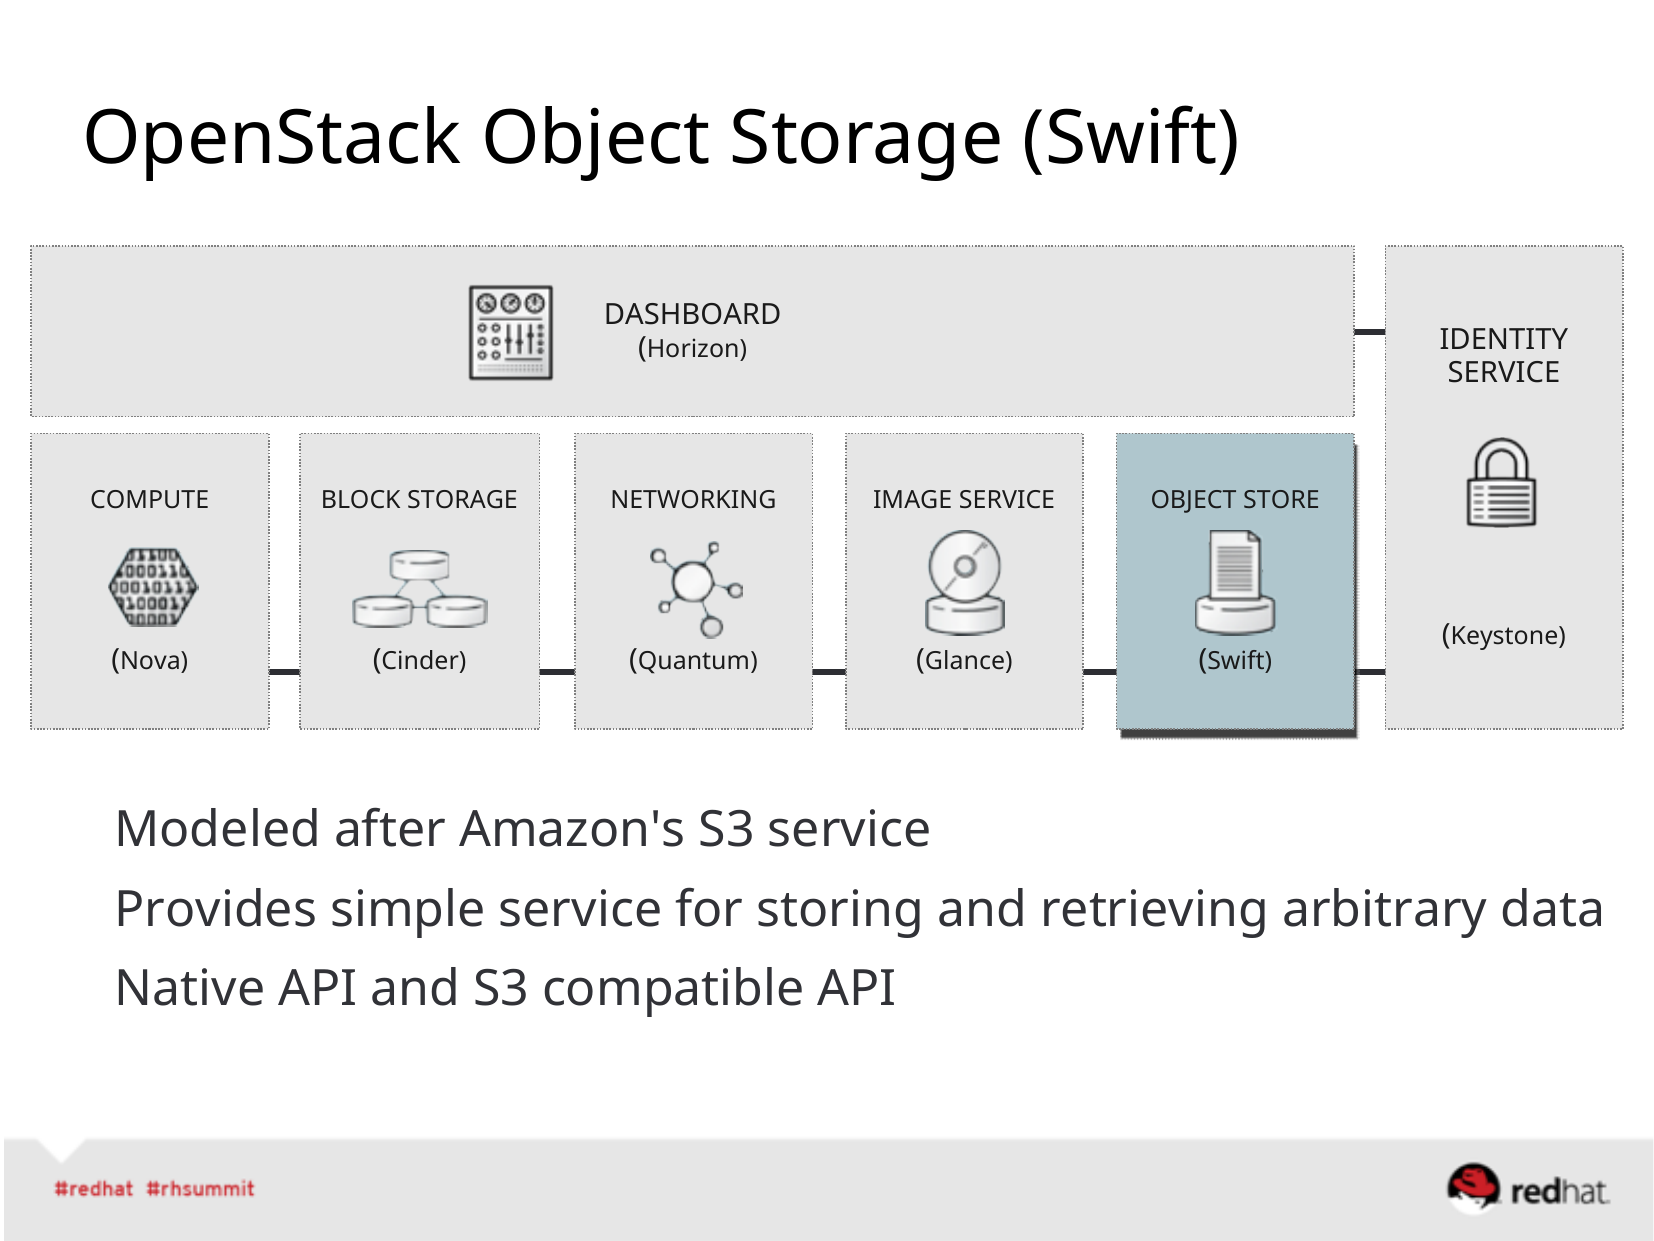

# OpenStack Object Storage (Swift)
DASHBOARD
(Horizon)
IDENTITY SERVICE
(Keystone)
COMPUTE
(Nova)
BLOCK STORAGE
(Cinder)
NETWORKING
(Quantum)
IMAGE SERVICE
(Glance)
OBJECT STORE
(Swift)
Modeled after Amazon's S3 service
Provides simple service for storing and retrieving arbitrary data
Native API and S3 compatible API